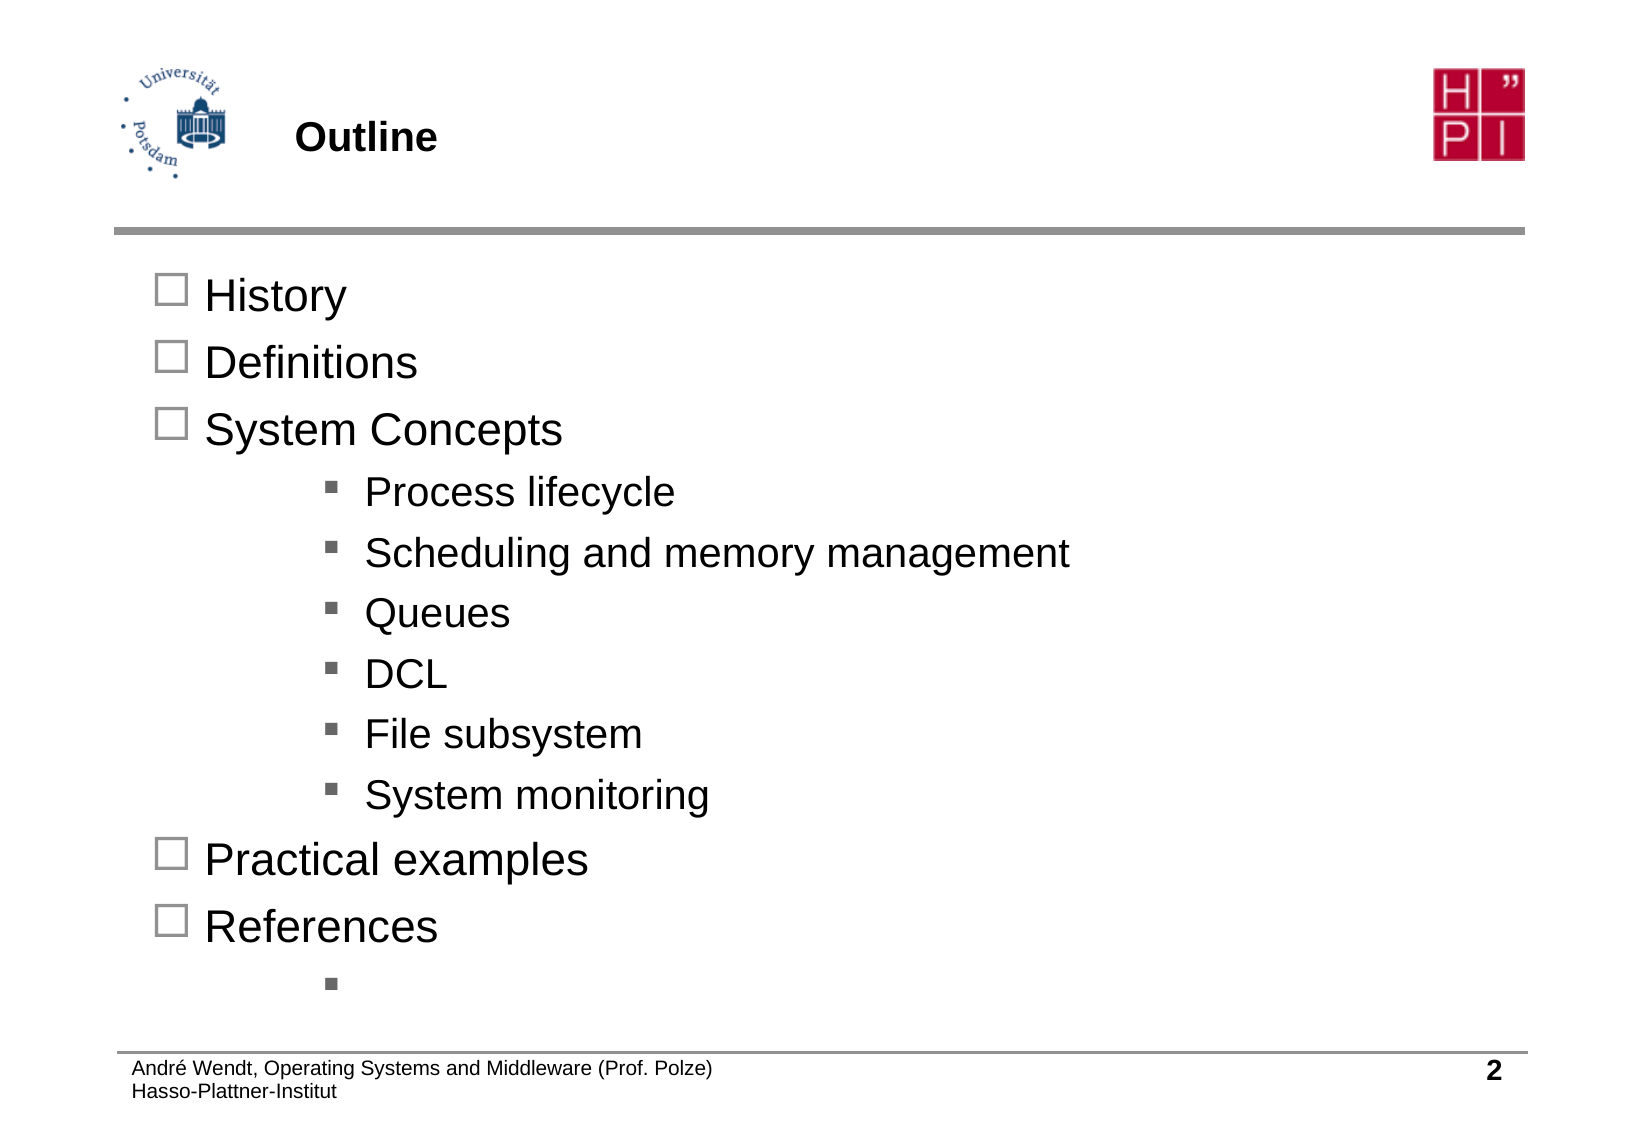

# Outline
History
Definitions
System Concepts
Process lifecycle
Scheduling and memory management
Queues
DCL
File subsystem
System monitoring
Practical examples
References